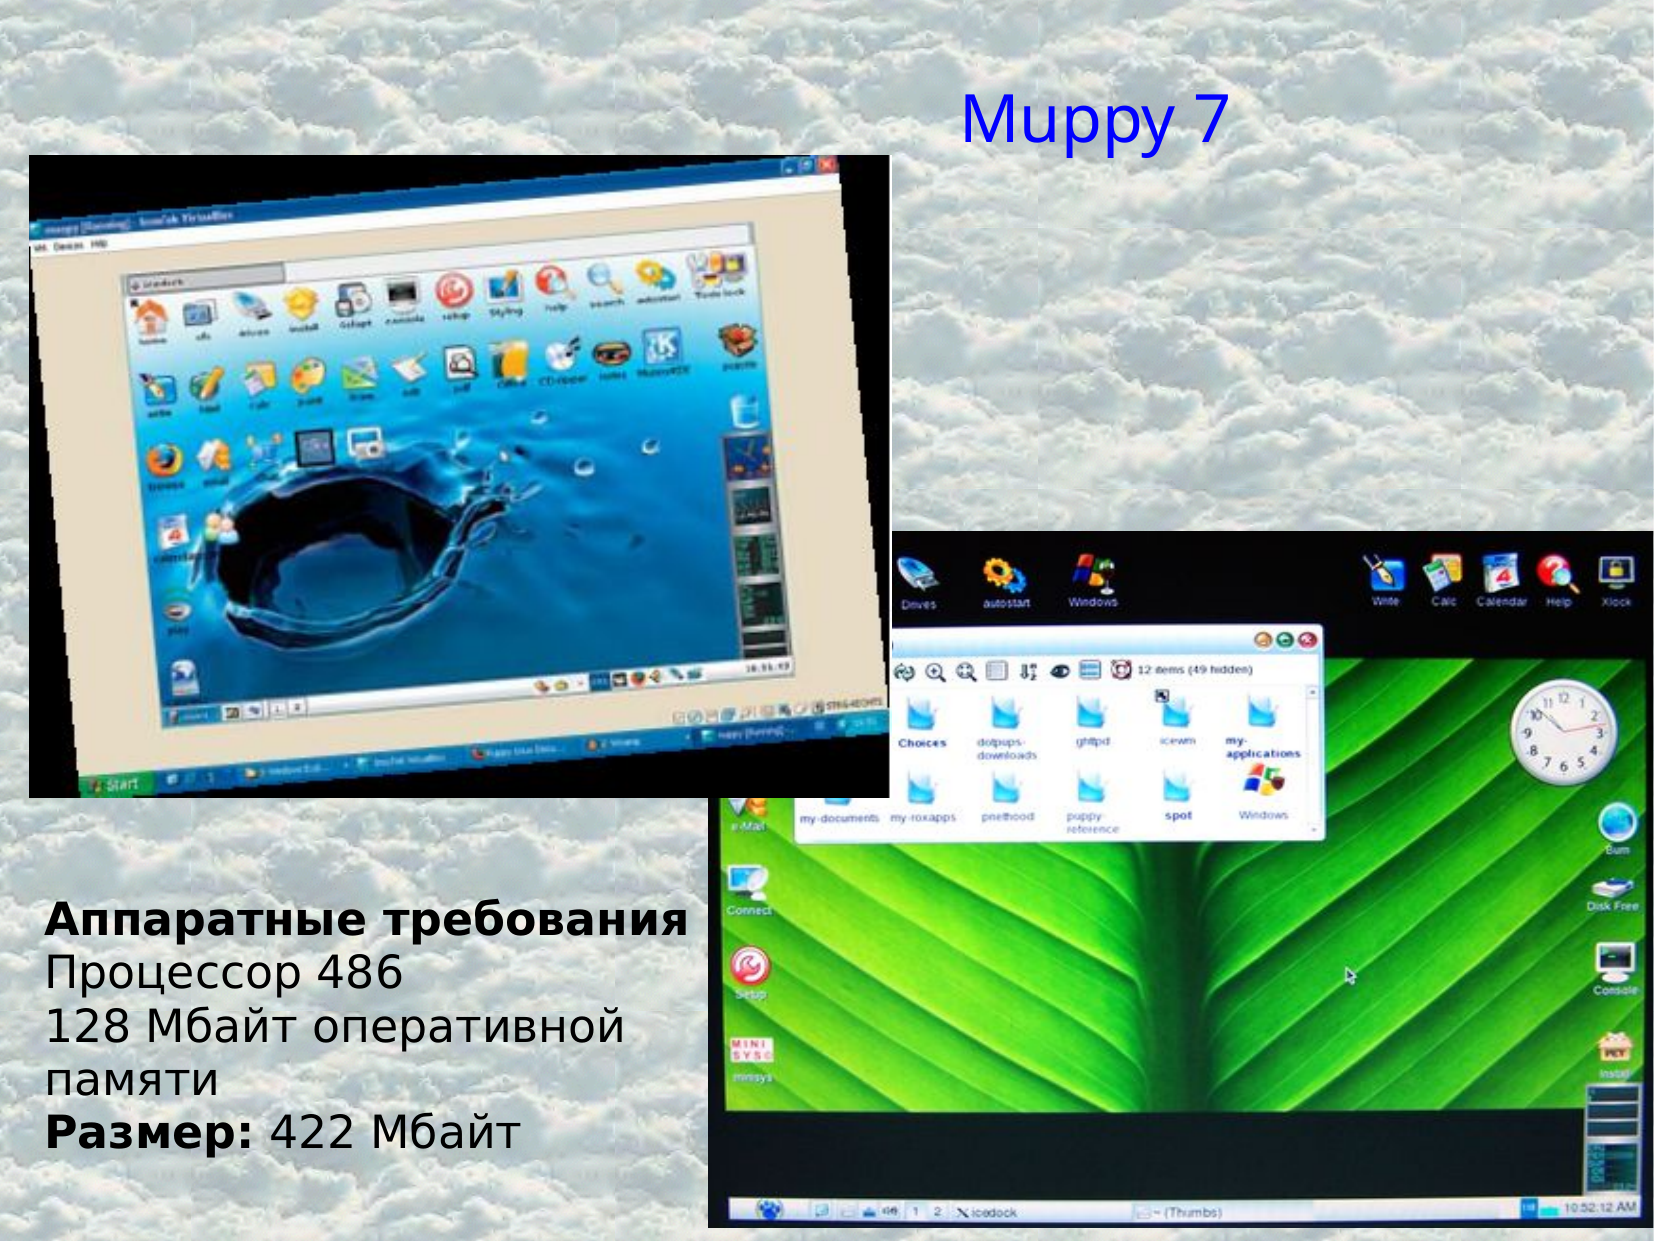

Muppy 7
Аппаратные требования
Процессор 486
128 Мбайт оперативной
памяти
Размер: 422 Мбайт